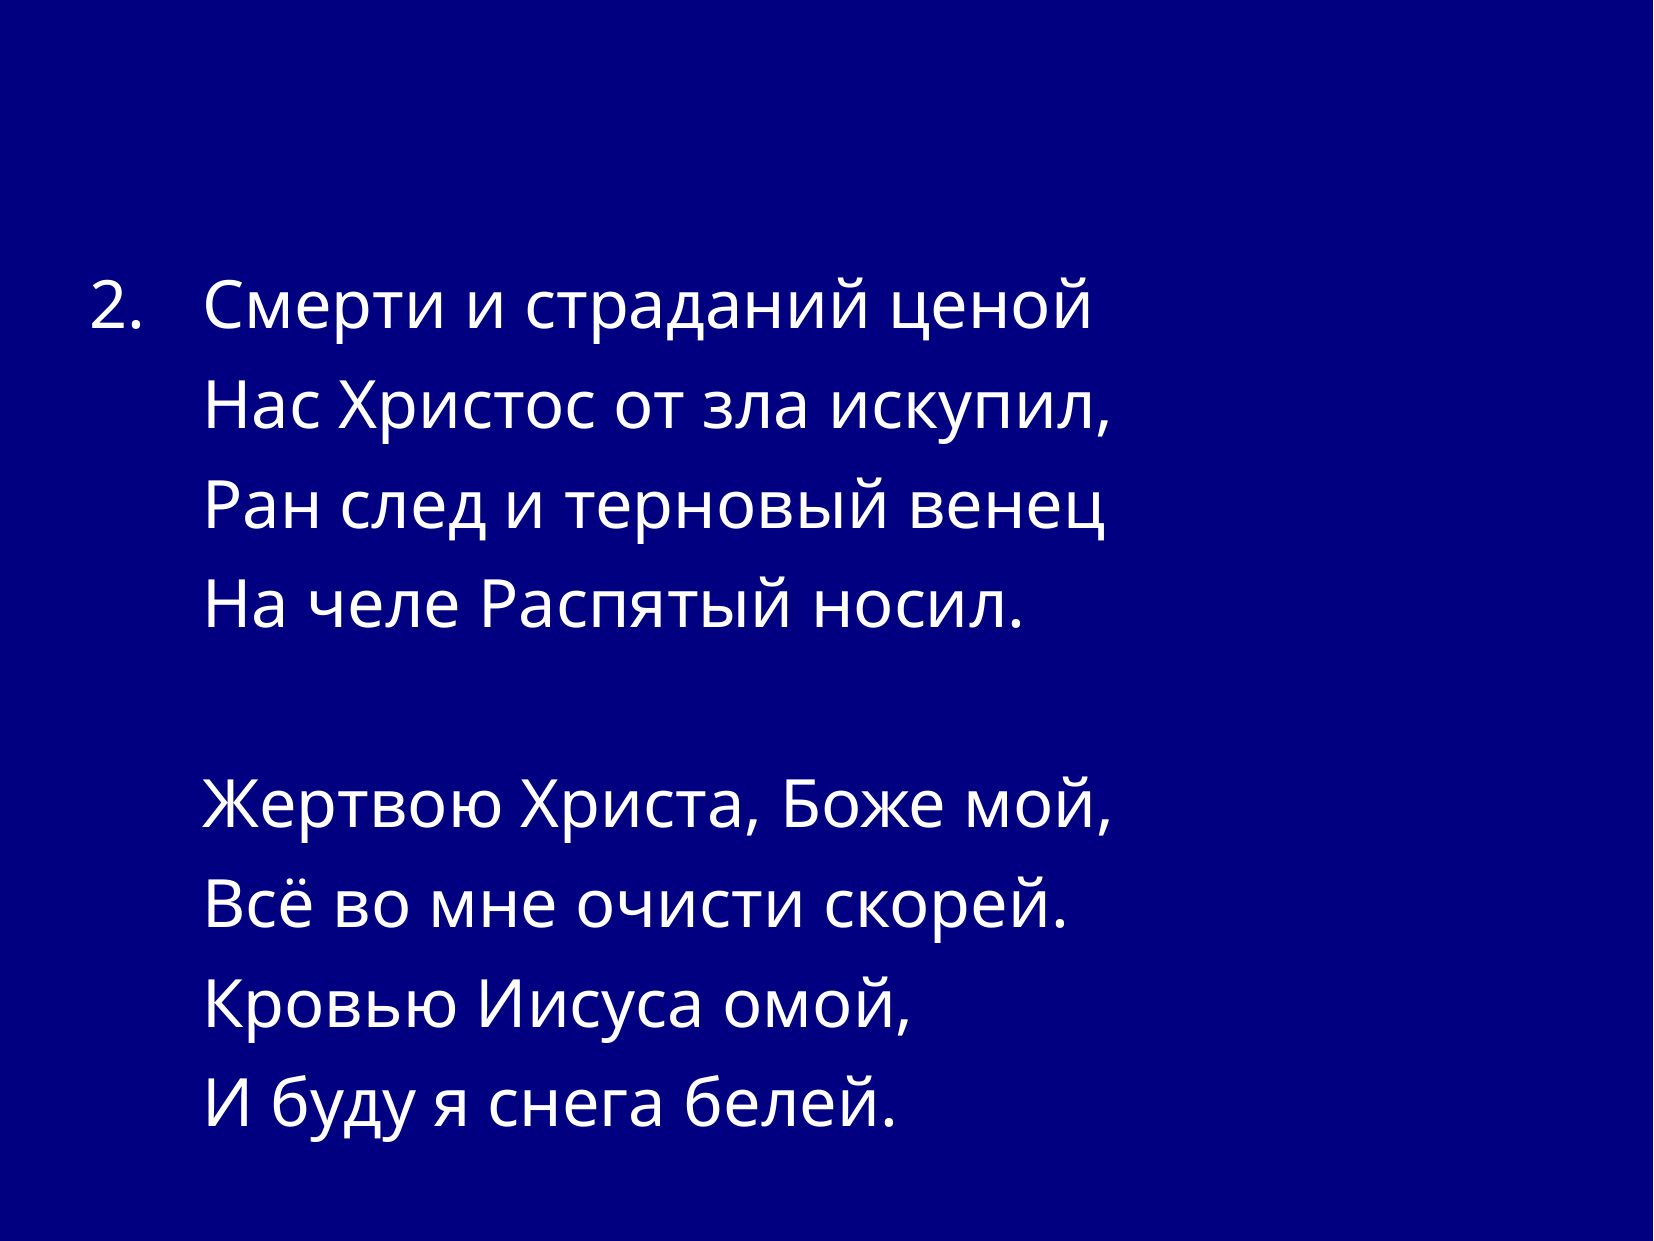

2.	Смерти и страданий ценой
	Нас Христос от зла искупил,
	Ран след и терновый венец
	На челе Распятый носил.
	Жертвою Христа, Боже мой,
	Всё во мне очисти скорей.
	Кровью Иисуса омой,
	И буду я снега белей.